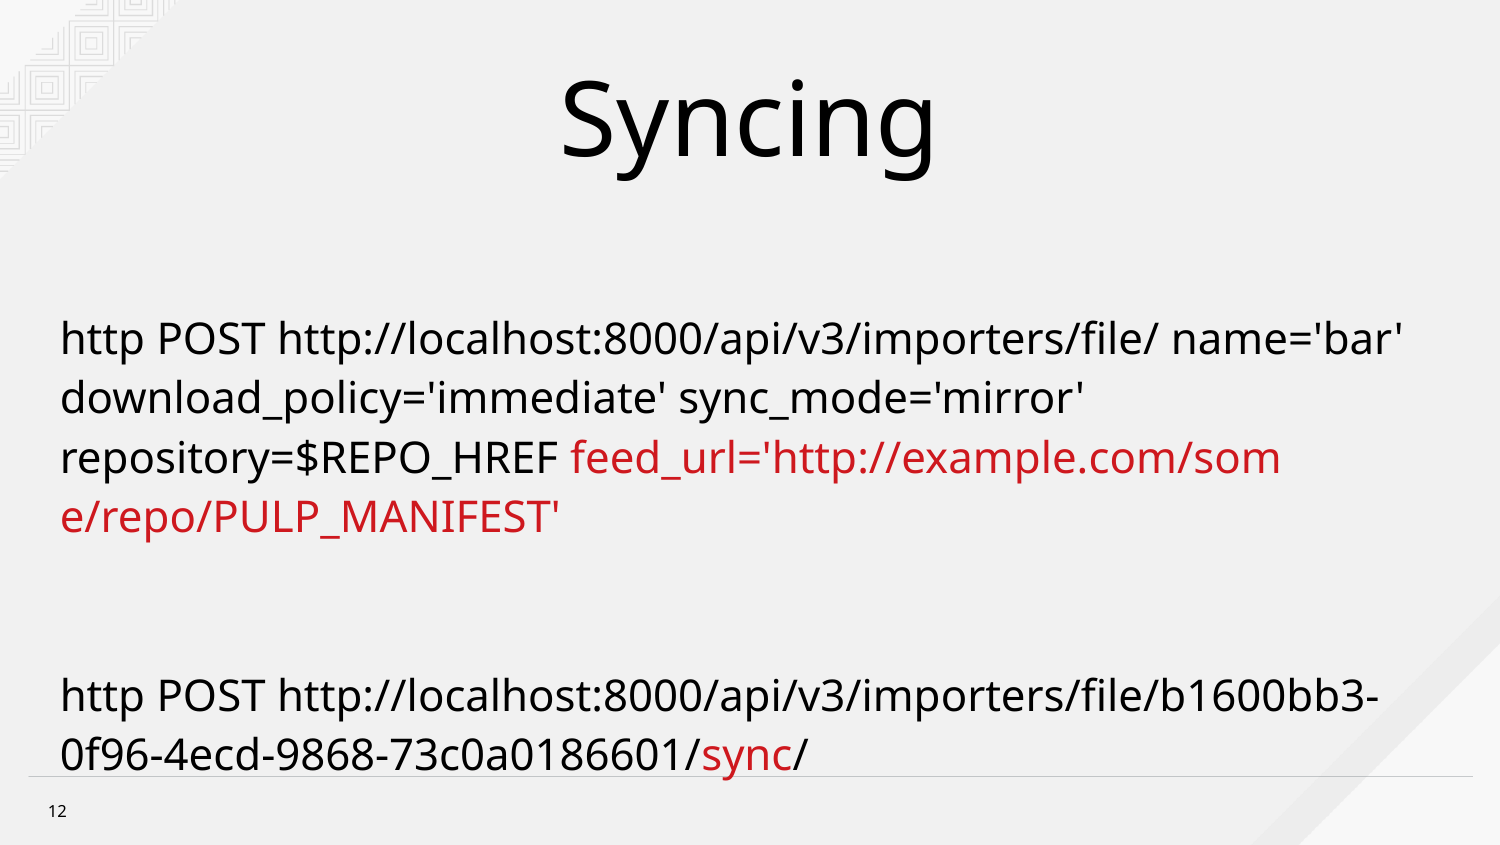

Syncing
http POST http://localhost:8000/api/v3/importers/file/ name='bar' download_policy='immediate' sync_mode='mirror' repository=$REPO_HREF feed_url='http://example.com/som
e/repo/PULP_MANIFEST'
http POST http://localhost:8000/api/v3/importers/file/b1600bb3-0f96-4ecd-9868-73c0a0186601/sync/
12